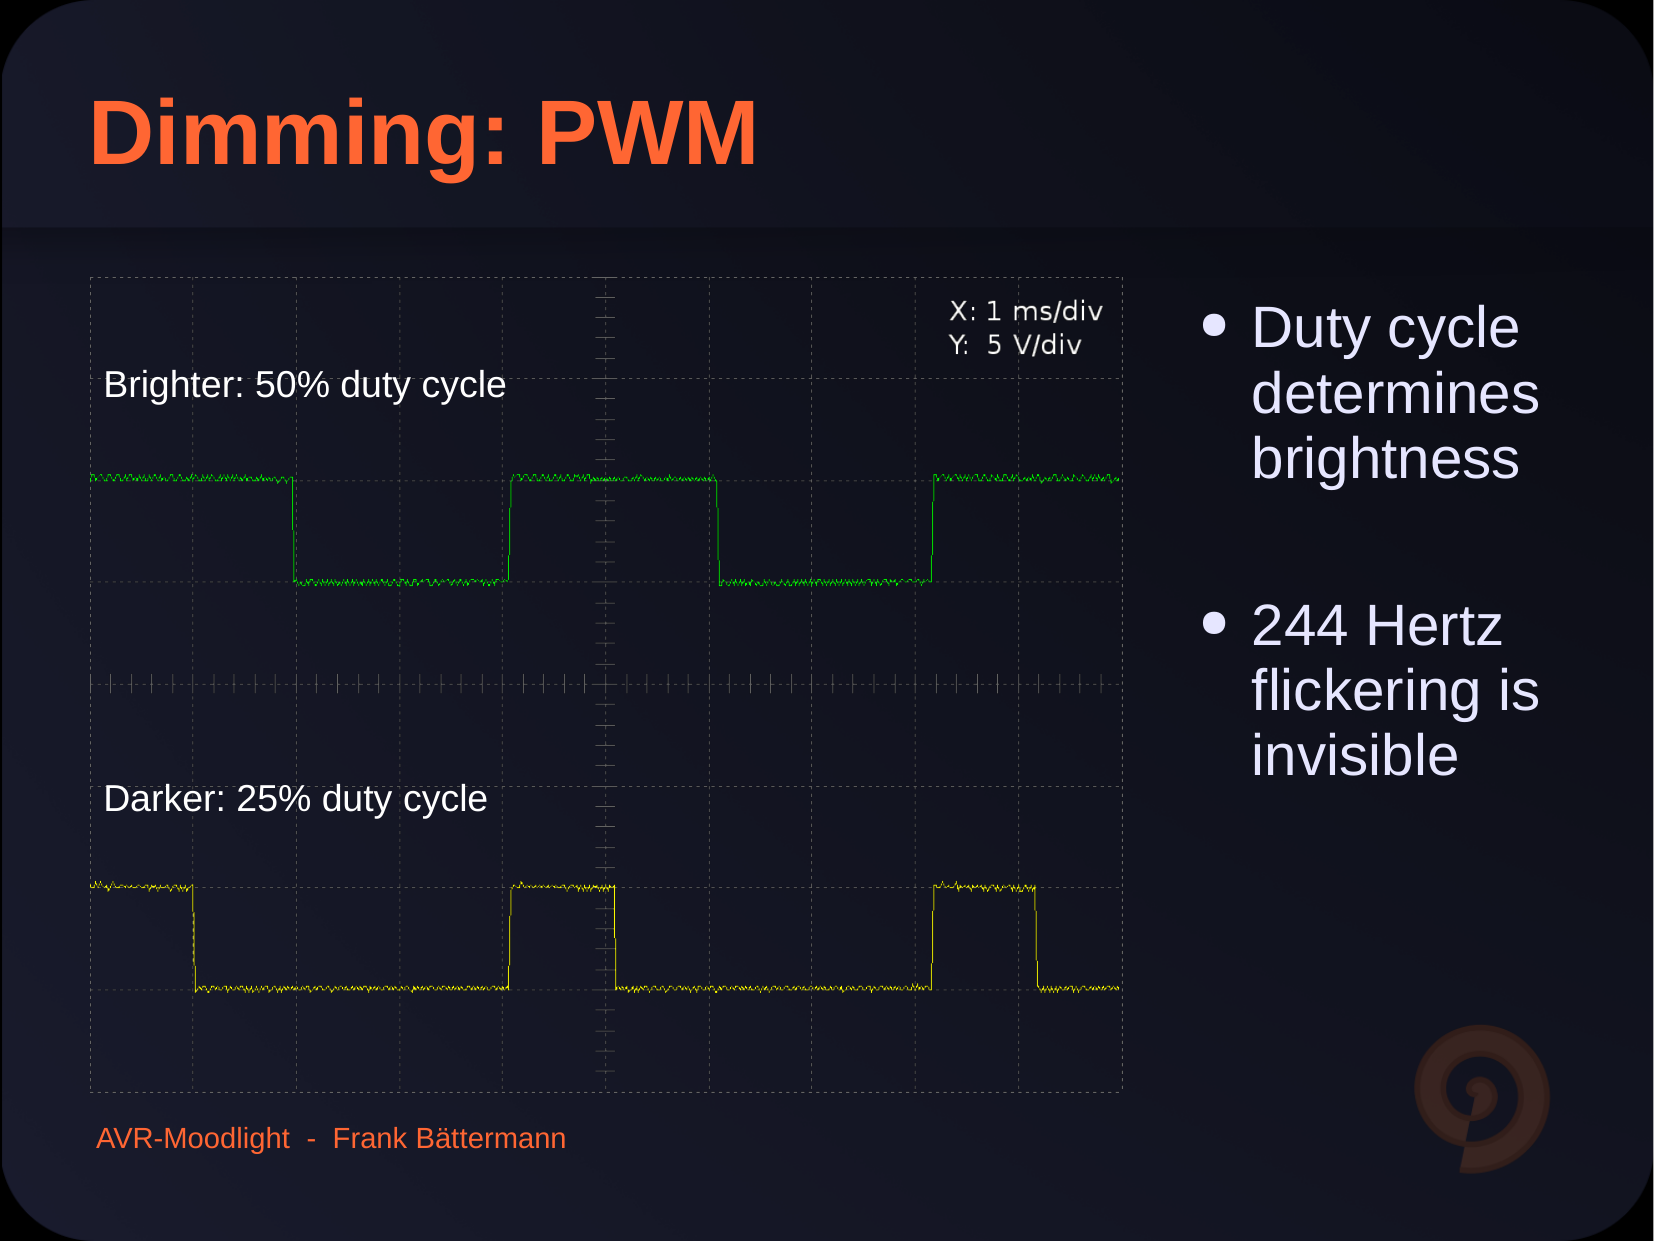

# Dimming: PWM
Duty cycle determines brightness
244 Hertz flickering is invisible
Brighter: 50% duty cycle
Darker: 25% duty cycle
AVR-Moodlight - Frank Bättermann